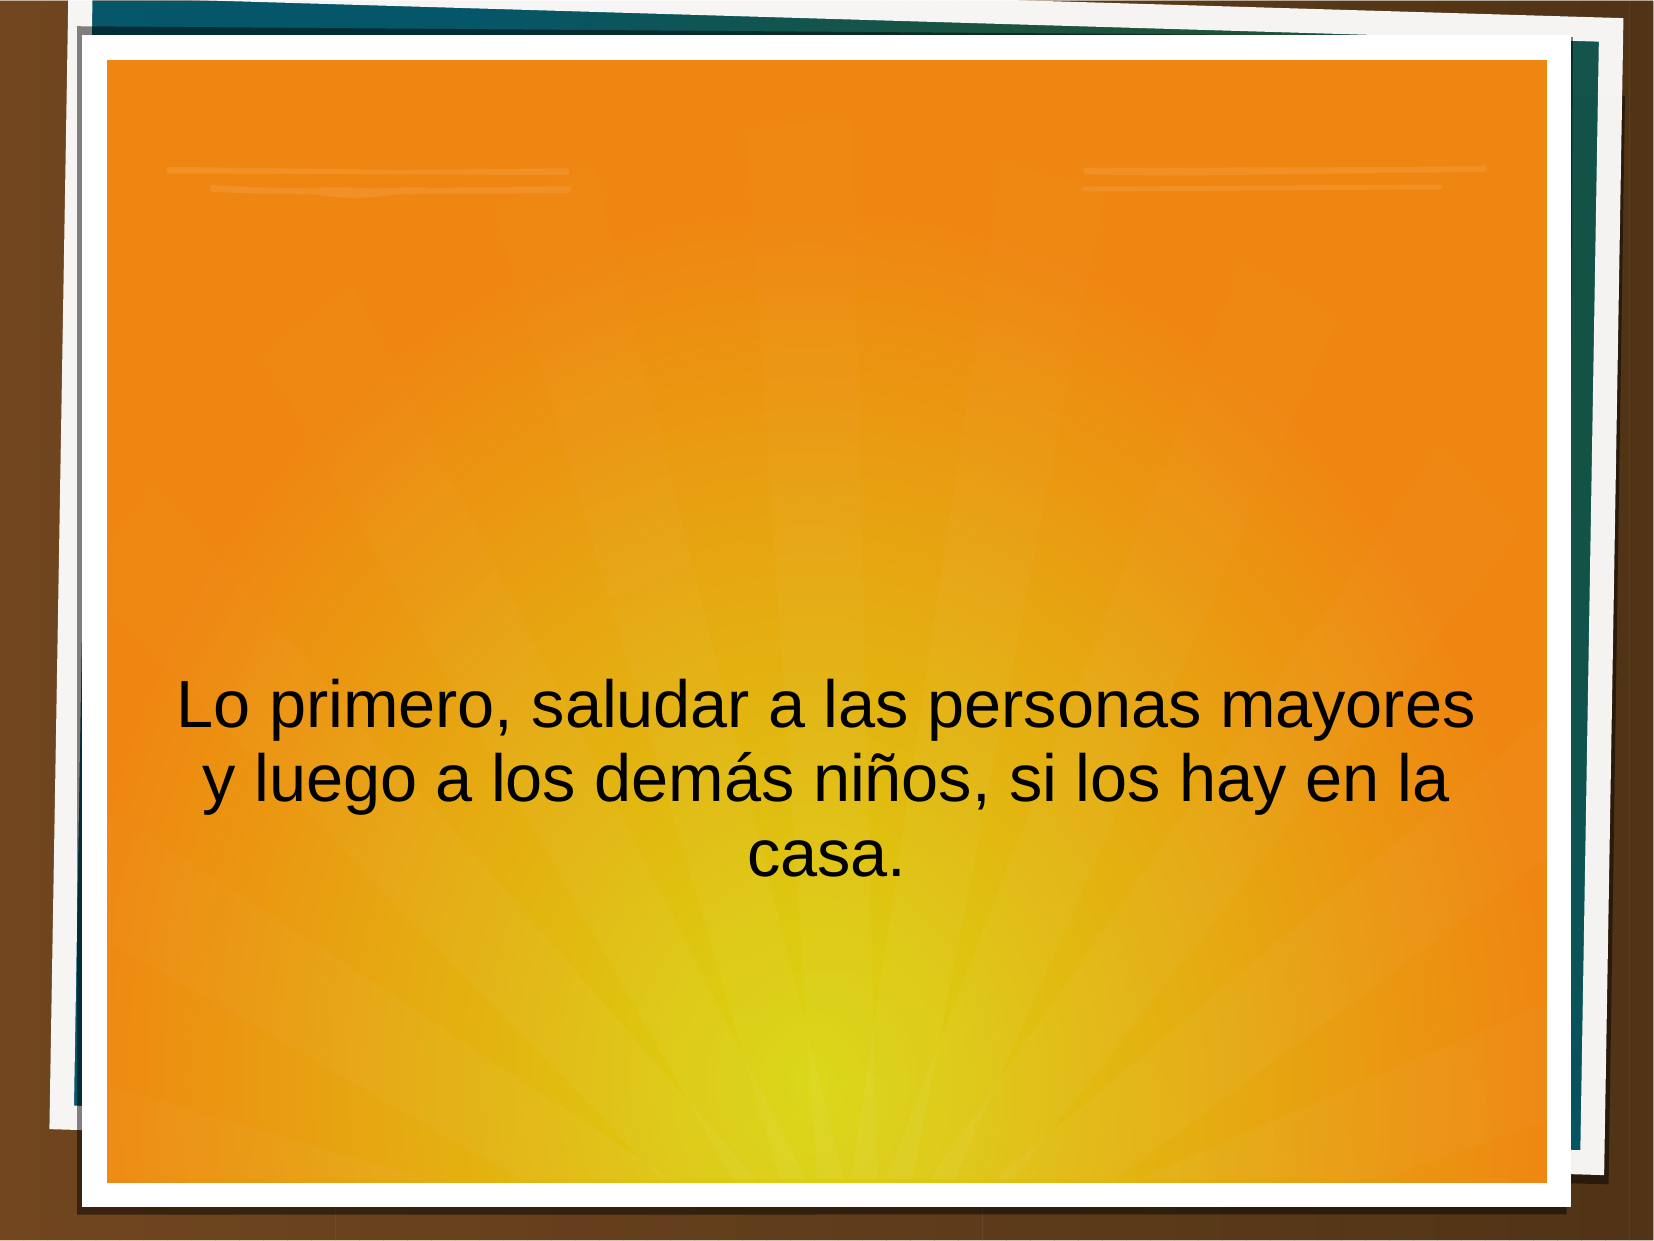

#
Lo primero, saludar a las personas mayores y luego a los demás niños, si los hay en la casa.